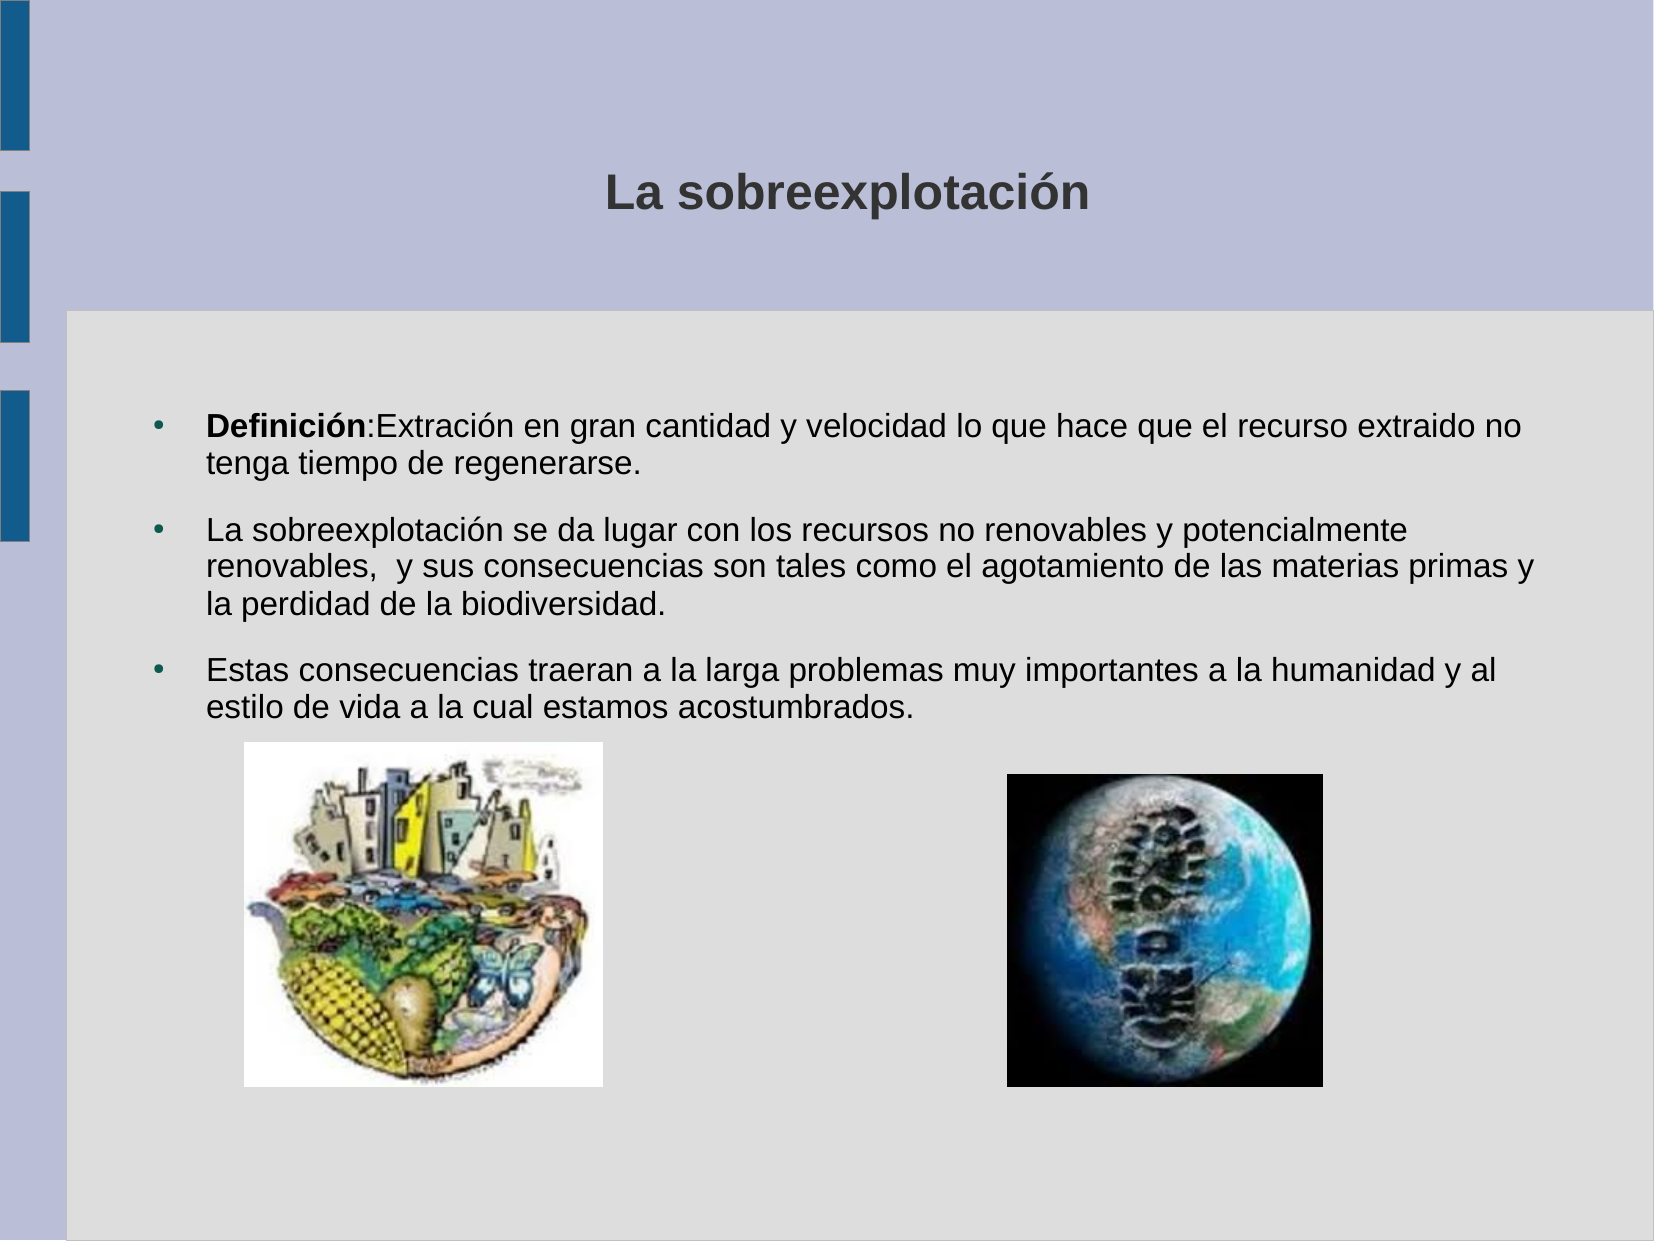

# La sobreexplotación
Definición:Extración en gran cantidad y velocidad lo que hace que el recurso extraido no tenga tiempo de regenerarse.
La sobreexplotación se da lugar con los recursos no renovables y potencialmente renovables, y sus consecuencias son tales como el agotamiento de las materias primas y la perdidad de la biodiversidad.
Estas consecuencias traeran a la larga problemas muy importantes a la humanidad y al estilo de vida a la cual estamos acostumbrados.